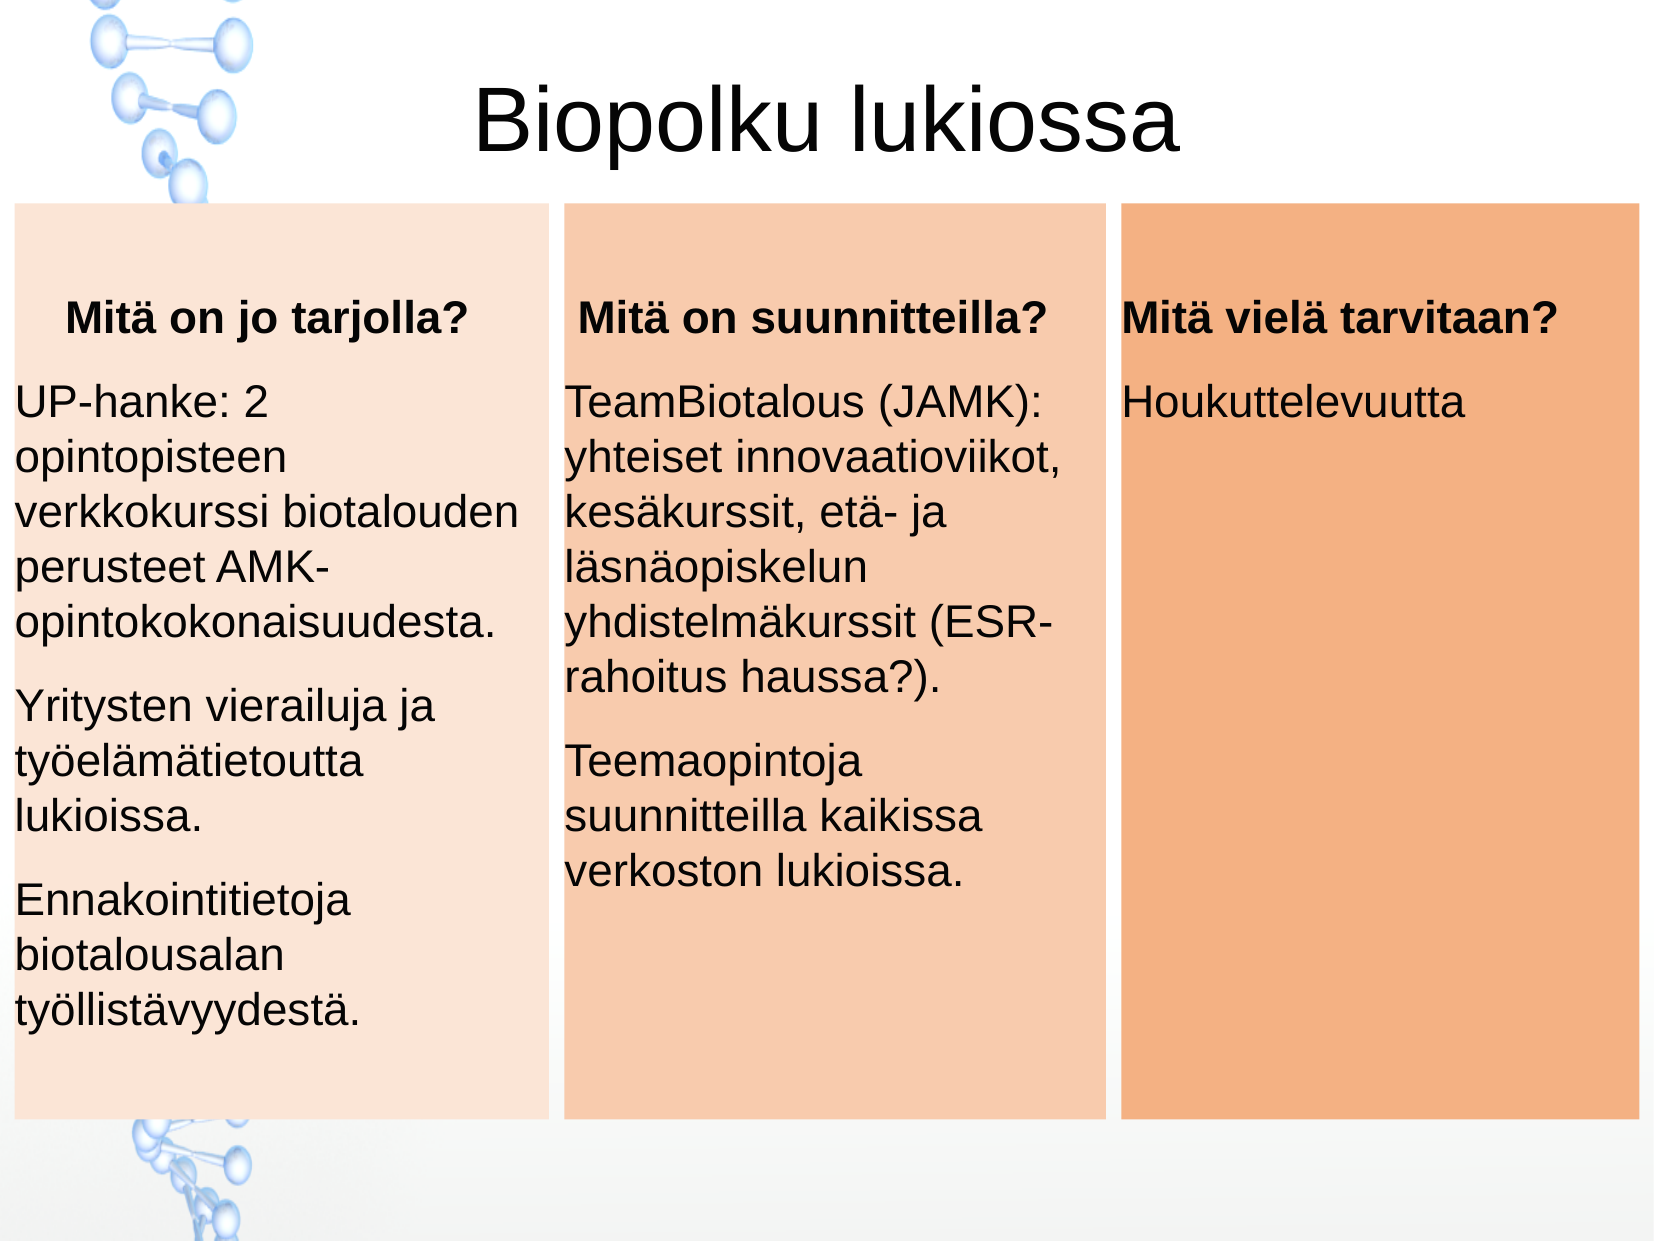

# Biopolku lukiossa
Mitä on jo tarjolla?
UP-hanke: 2 opintopisteen verkkokurssi biotalouden perusteet AMK-opintokokonaisuudesta.
Yritysten vierailuja ja työelämätietoutta lukioissa.
Ennakointitietoja biotalousalan työllistävyydestä.
Mitä on suunnitteilla?
TeamBiotalous (JAMK): yhteiset innovaatioviikot, kesäkurssit, etä- ja läsnäopiskelun yhdistelmäkurssit (ESR-rahoitus haussa?).
Teemaopintoja suunnitteilla kaikissa verkoston lukioissa.
Mitä vielä tarvitaan?
Houkuttelevuutta